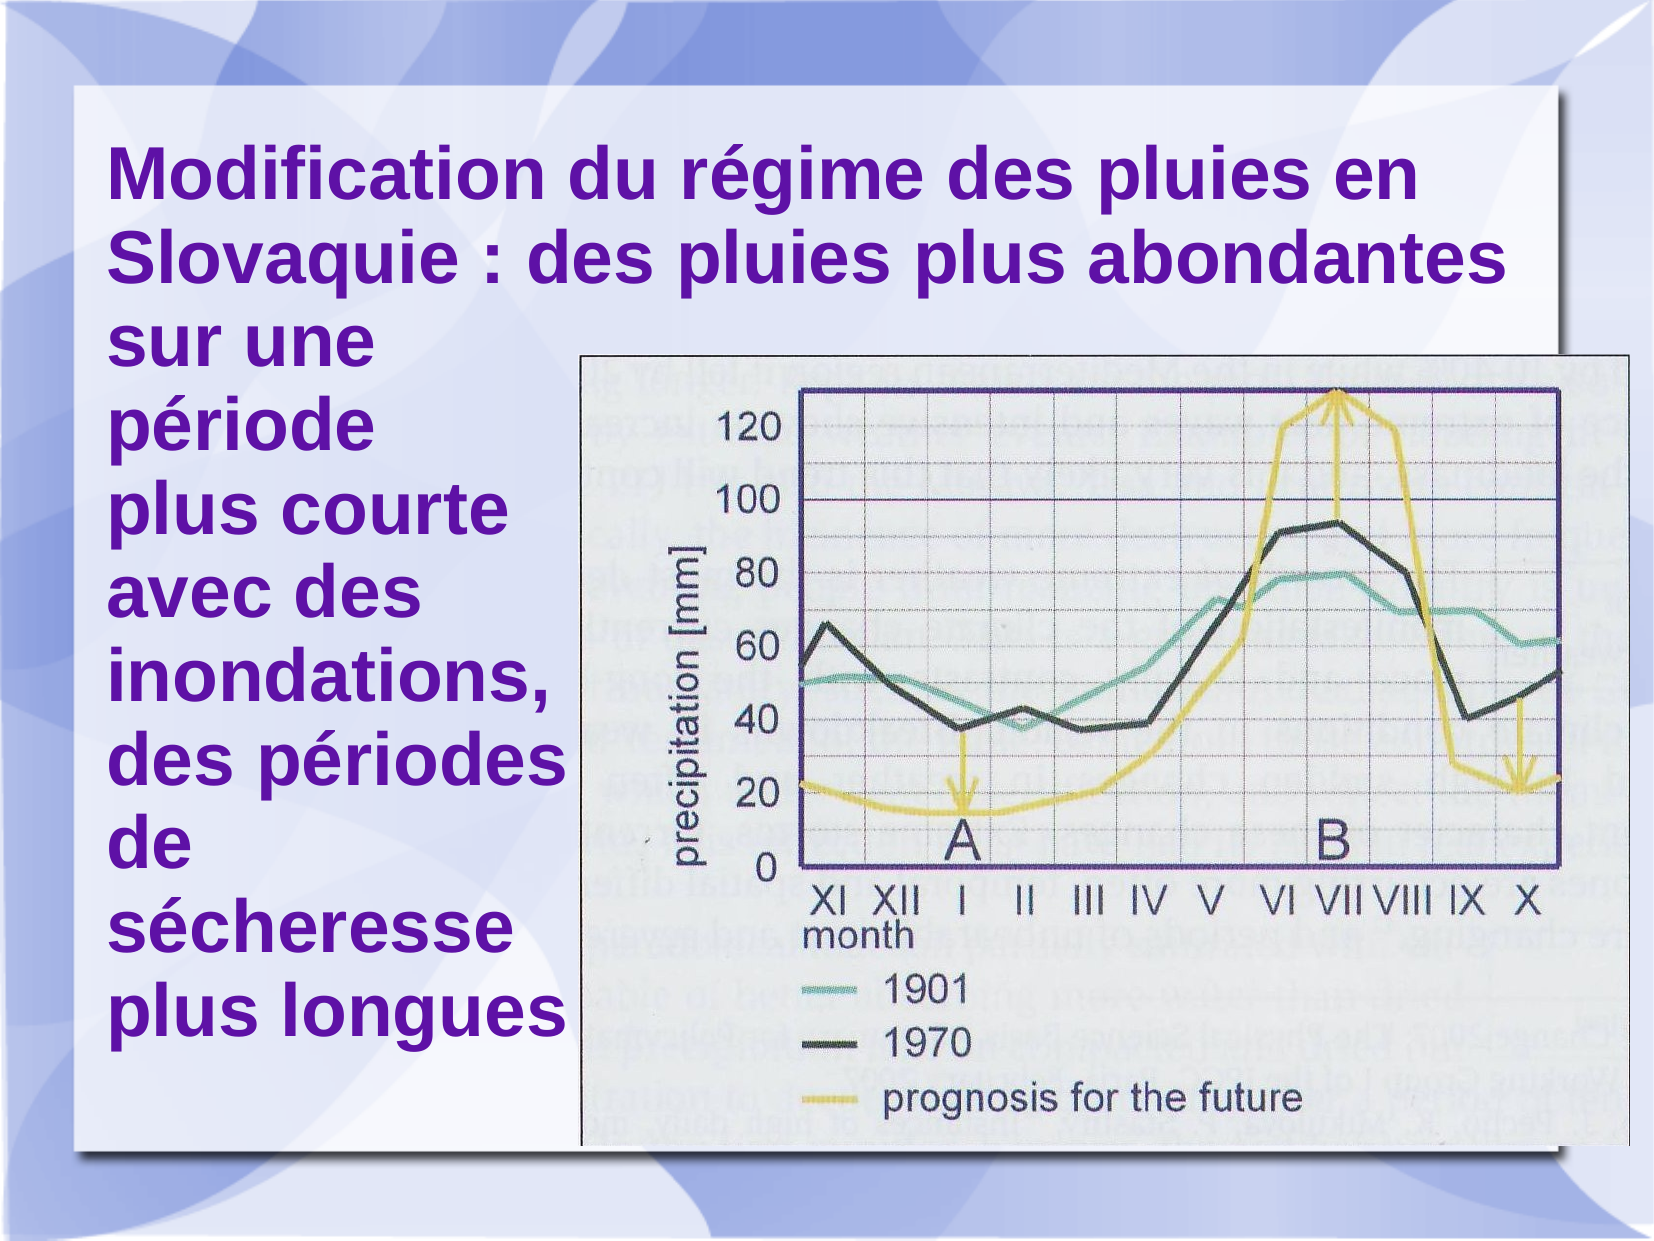

# Modification du régime des pluies en Slovaquie : des pluies plus abondantes sur une période plus courte avec des inondations, des périodes de sécheresse plus longues